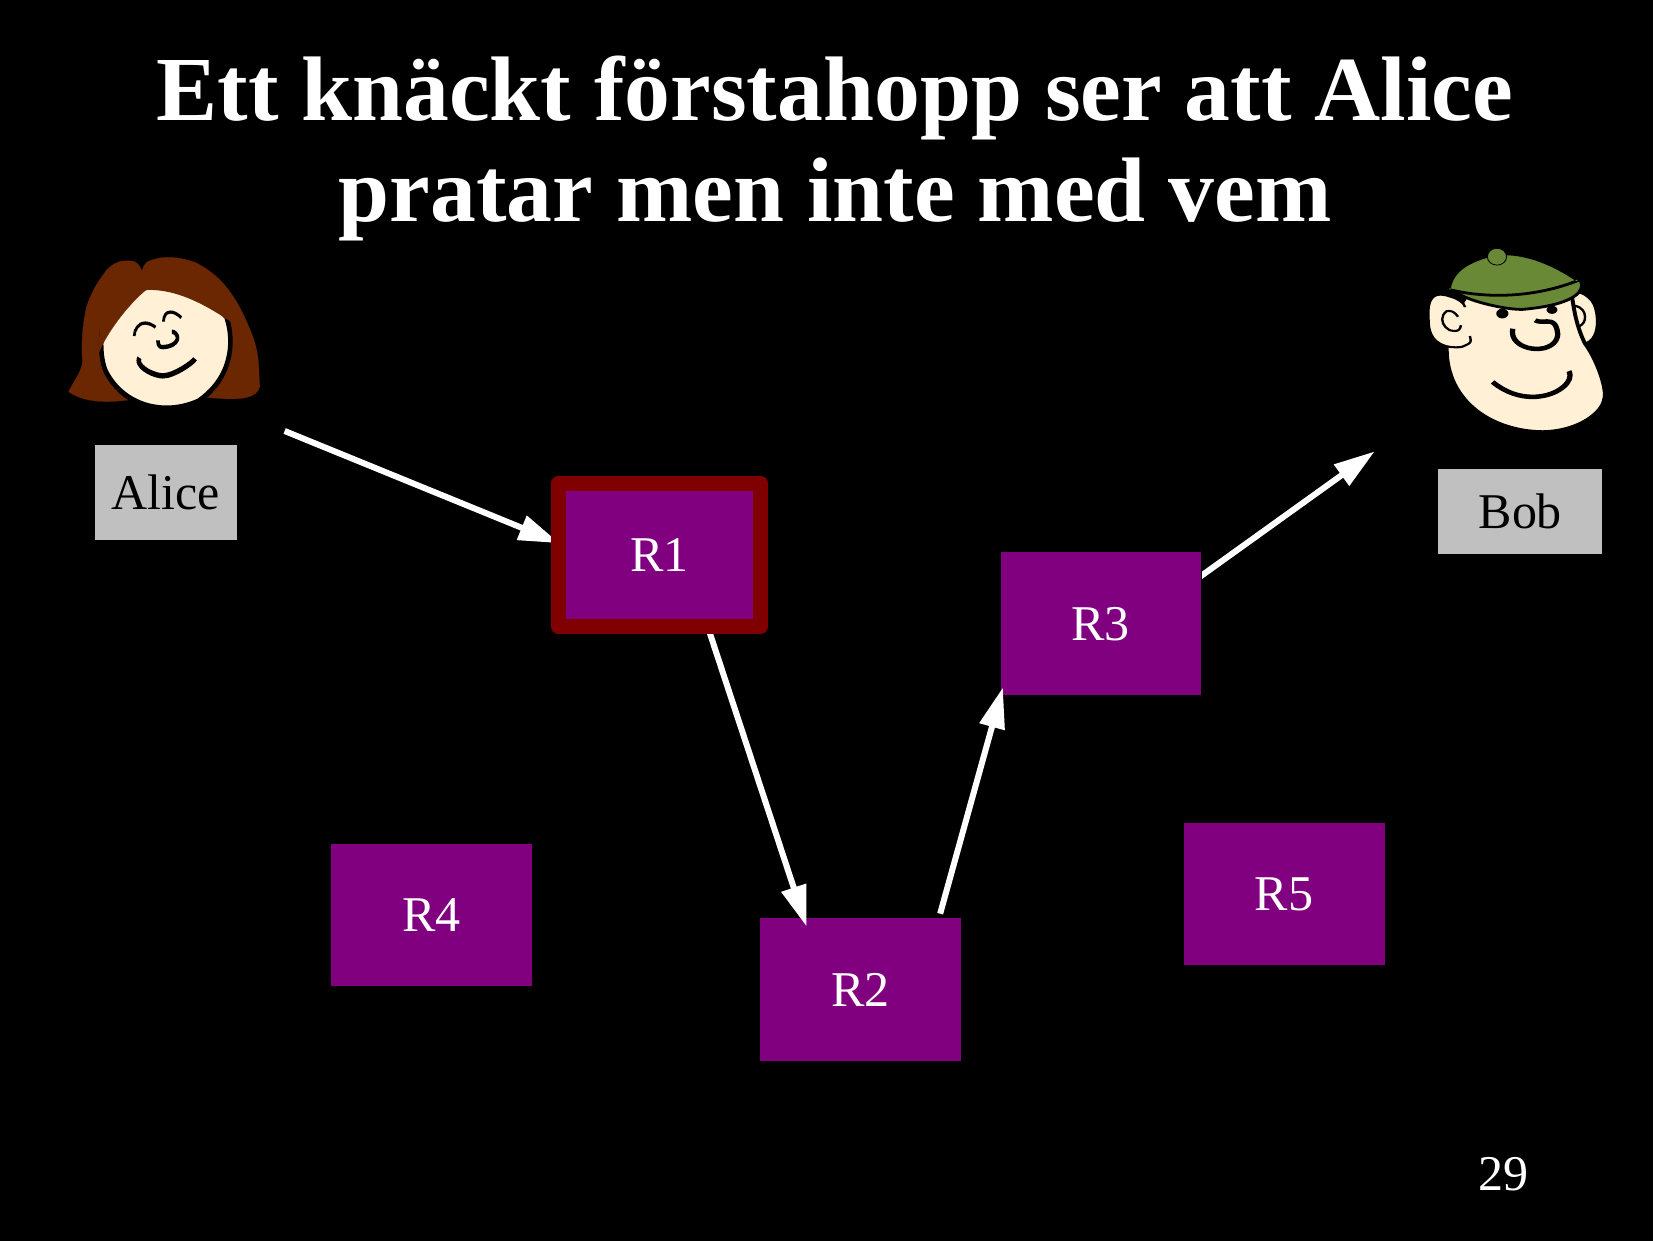

# Ett knäckt förstahopp ser att Alice pratar men inte med vem
Alice
Bob
R1
R3
R5
R4
R2